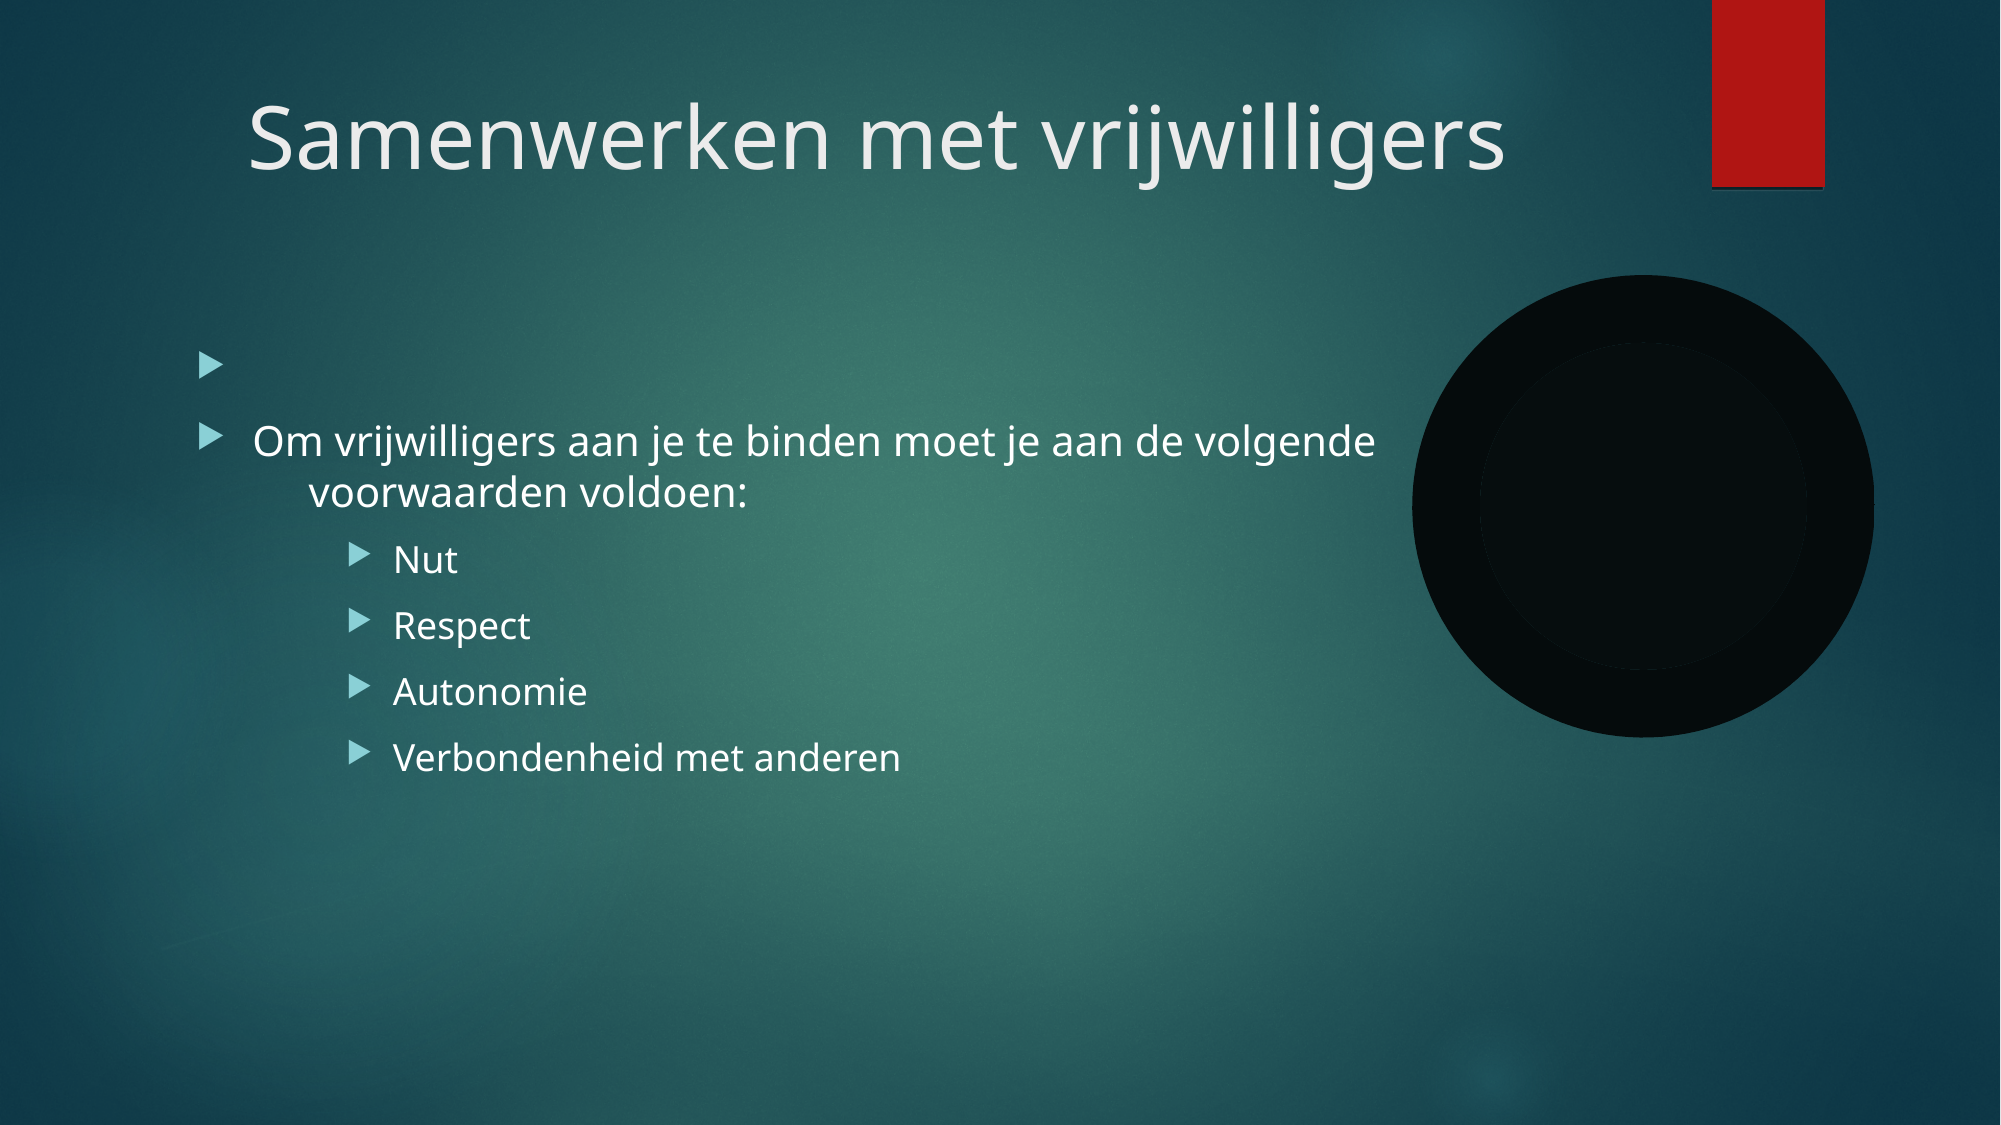

# Samenwerken met vrijwilligers
Om vrijwilligers aan je te binden moet je aan de volgende voorwaarden voldoen:
Nut
Respect
Autonomie
Verbondenheid met anderen